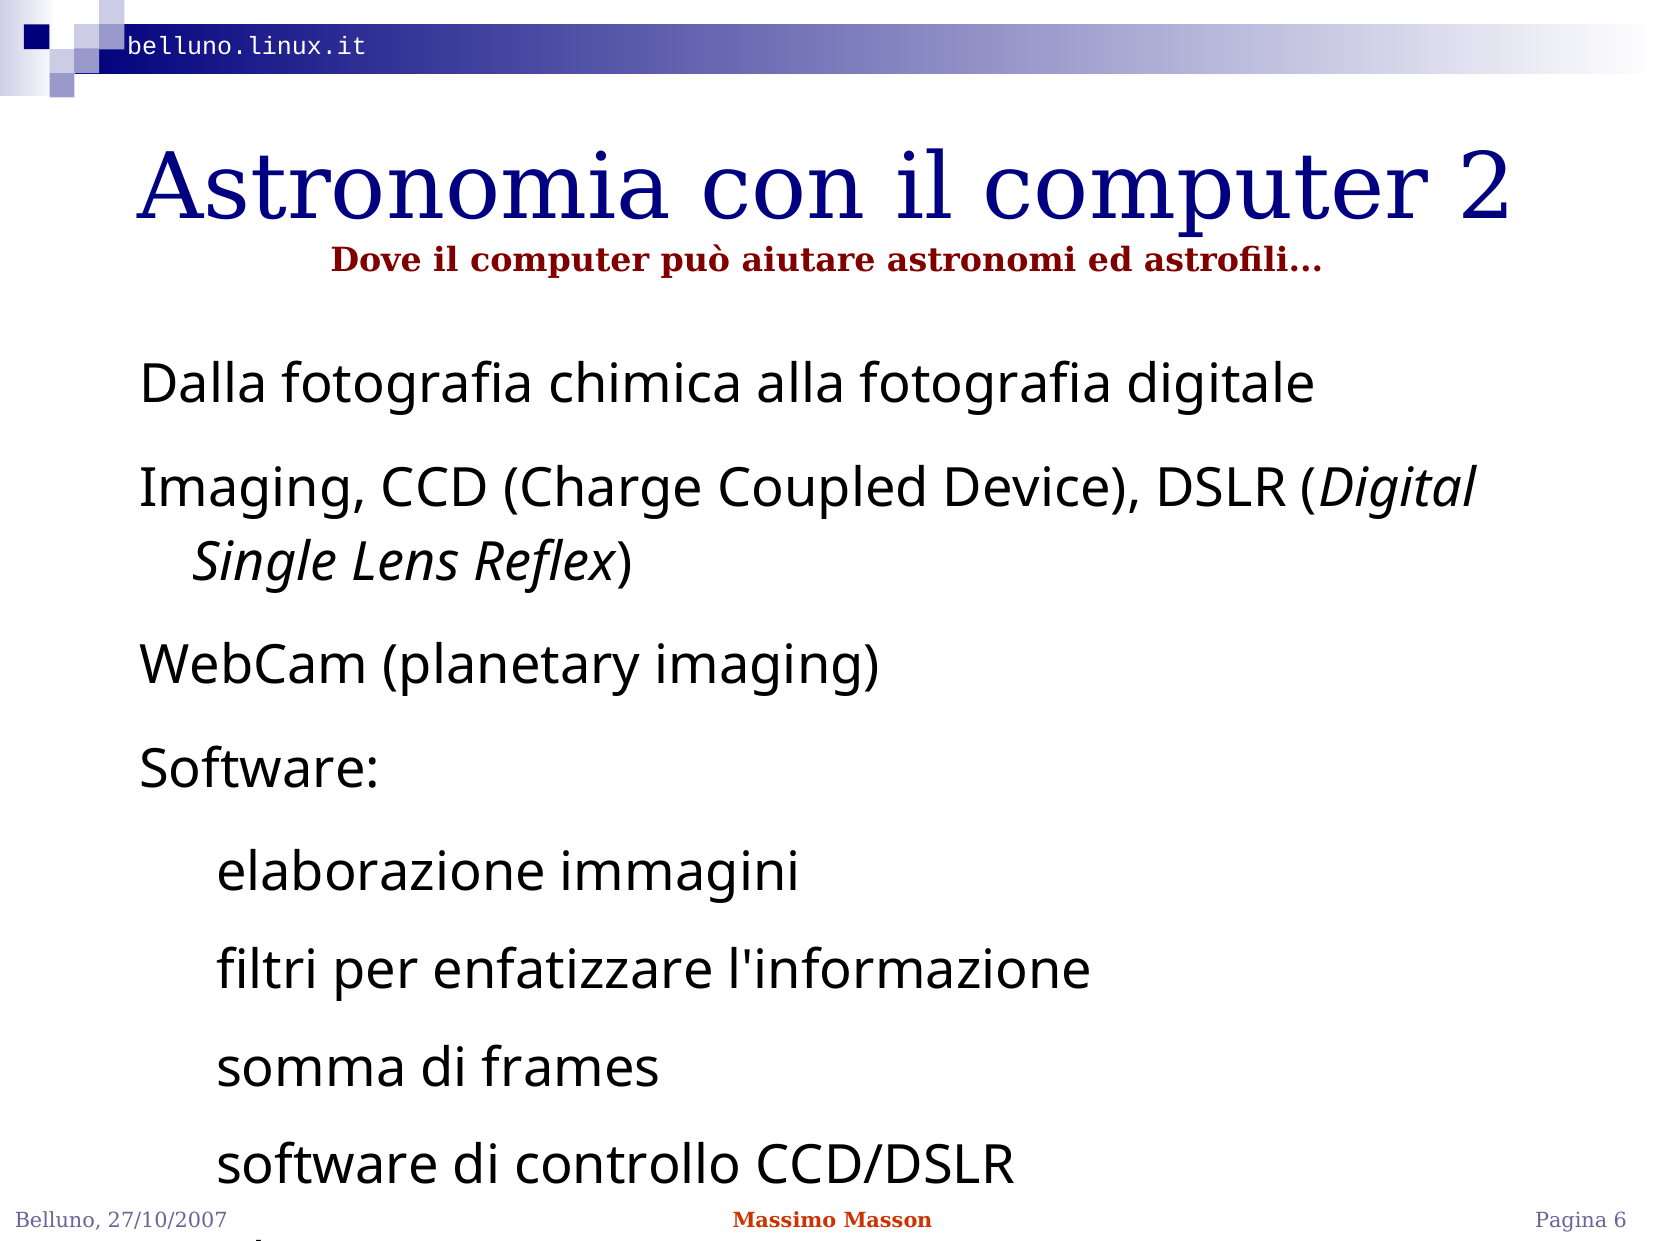

# Astronomia con il computer 2 Dove il computer può aiutare astronomi ed astrofili...
Dalla fotografia chimica alla fotografia digitale
Imaging, CCD (Charge Coupled Device), DSLR (Digital Single Lens Reflex)
WebCam (planetary imaging)
Software:
elaborazione immagini
filtri per enfatizzare l'informazione
somma di frames
software di controllo CCD/DSLR
altro...